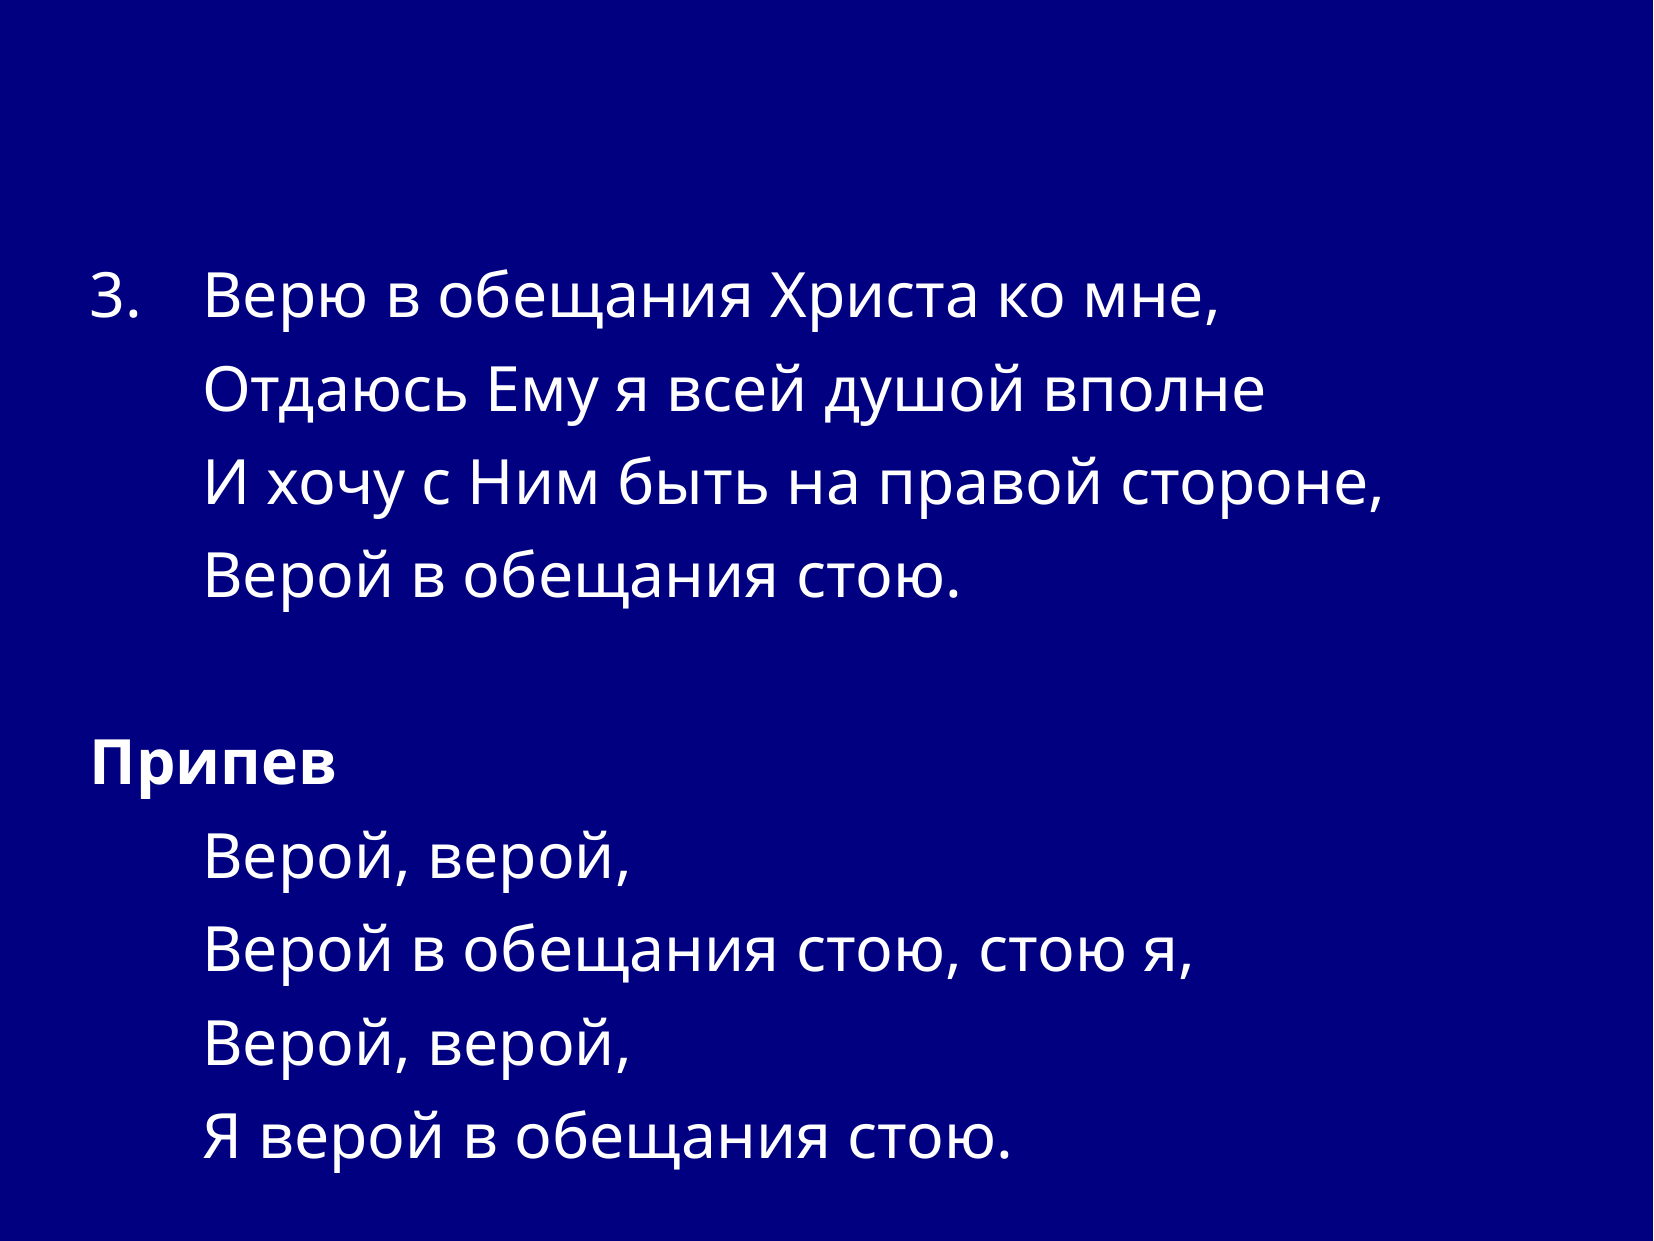

3.	Верю в обещания Христа ко мне,
	Отдаюсь Ему я всей душой вполне
	И хочу с Ним быть на правой стороне,
	Верой в обещания стою.
Припев
	Верой, верой,
	Верой в обещания стою, стою я,
	Верой, верой,
	Я верой в обещания стою.